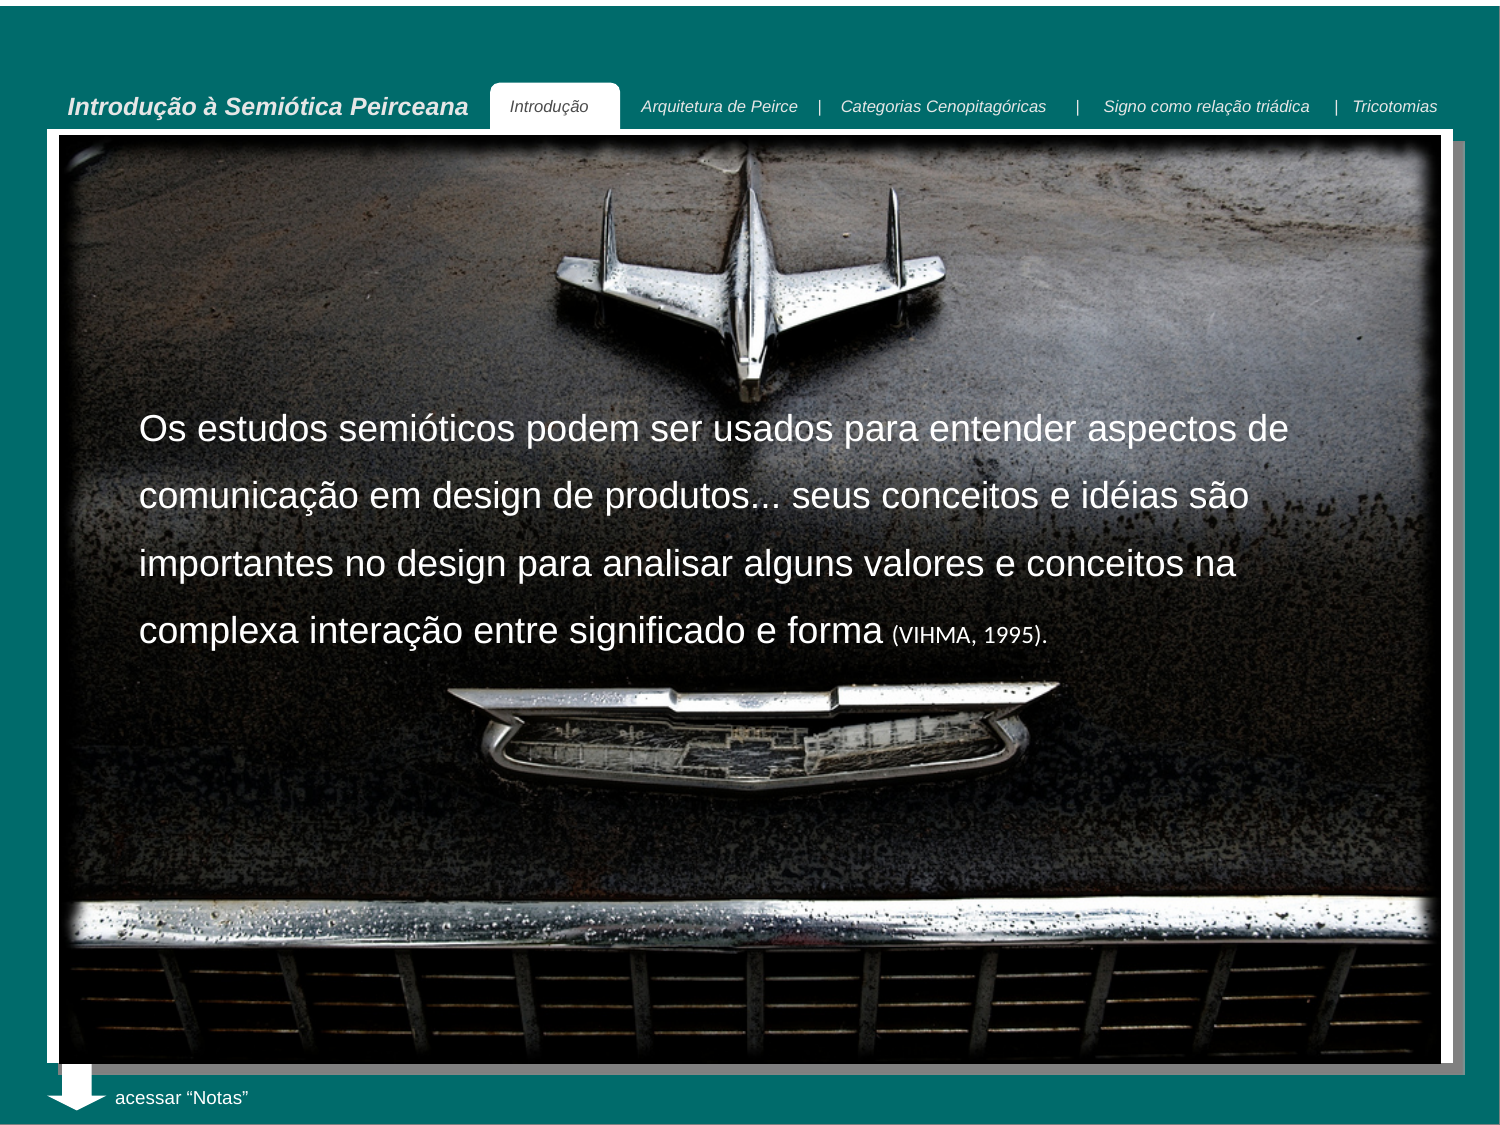

Os estudos semióticos podem ser usados para entender aspectos de comunicação em design de produtos... seus conceitos e idéias são importantes no design para analisar alguns valores e conceitos na complexa interação entre significado e forma (VIHMA, 1995).
acessar “Notas”